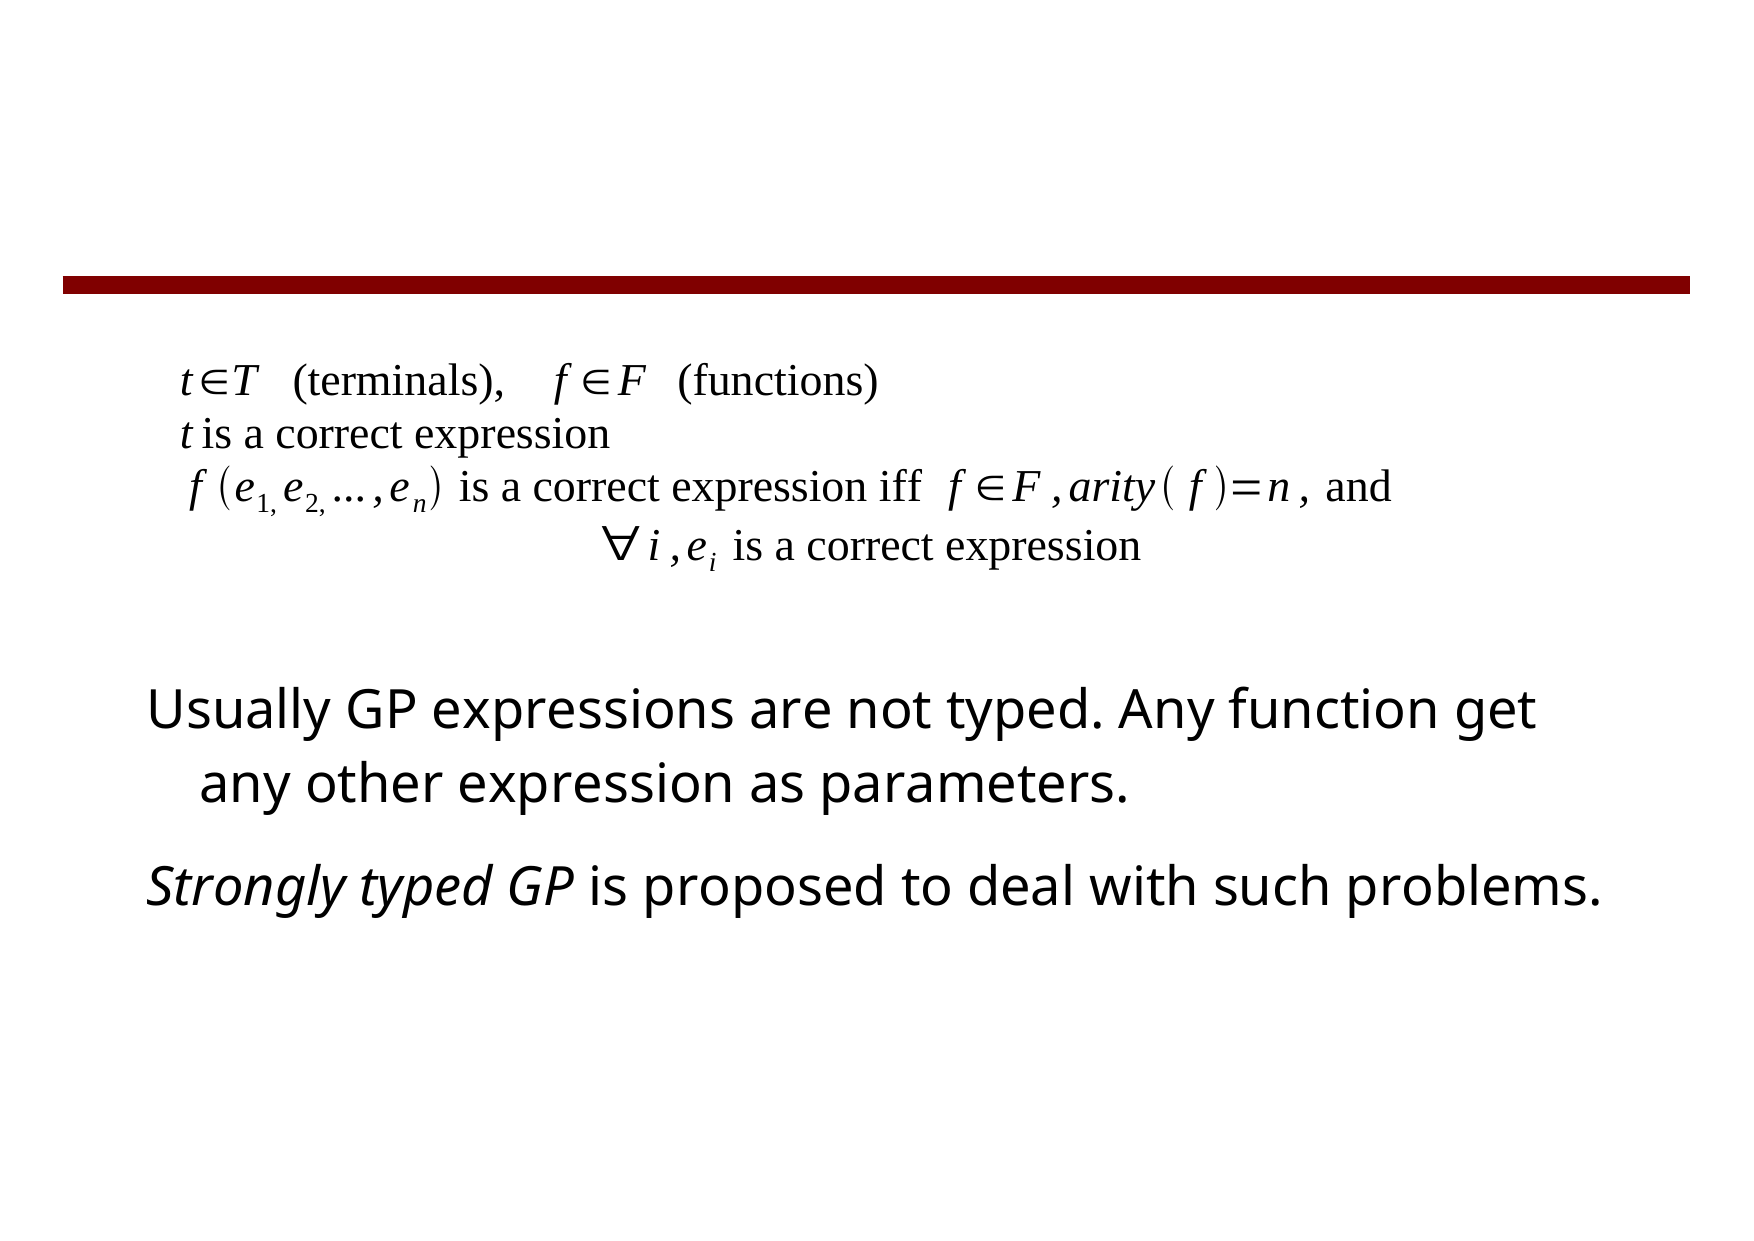

#
Usually GP expressions are not typed. Any function get any other expression as parameters.
Strongly typed GP is proposed to deal with such problems.